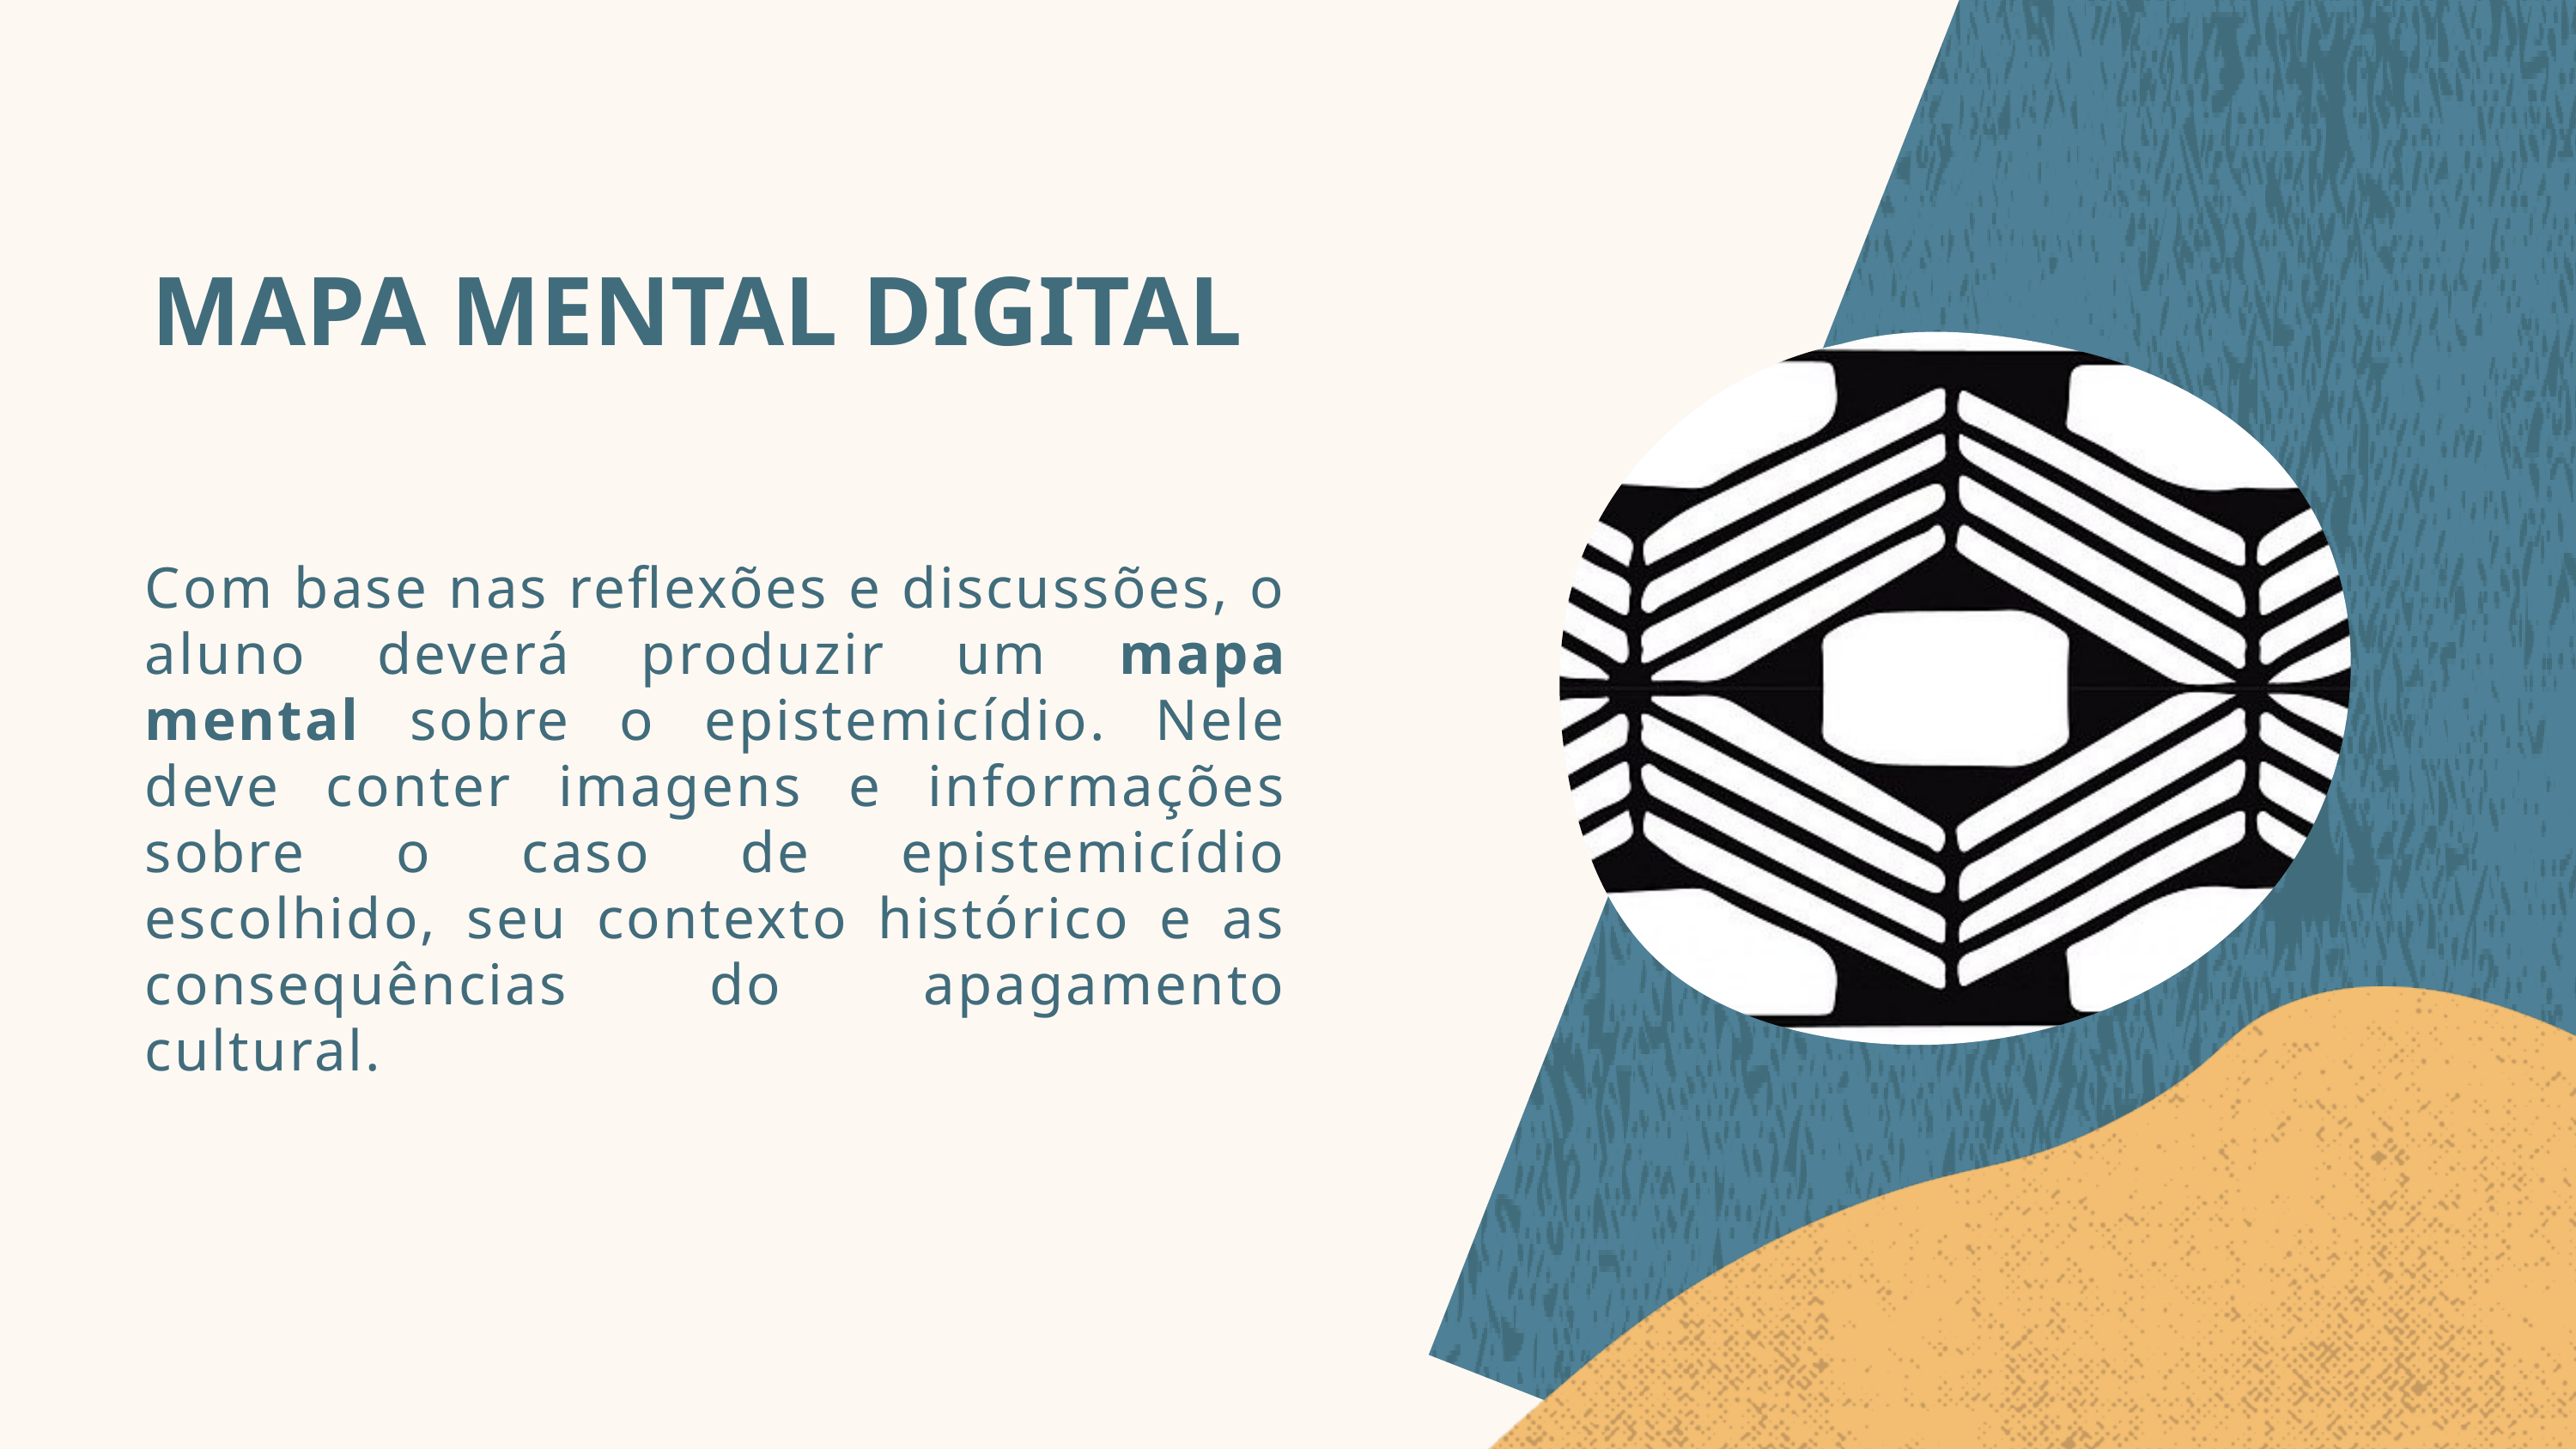

MAPA MENTAL DIGITAL
Com base nas reflexões e discussões, o aluno deverá produzir um mapa mental sobre o epistemicídio. Nele deve conter imagens e informações sobre o caso de epistemicídio escolhido, seu contexto histórico e as consequências do apagamento cultural.